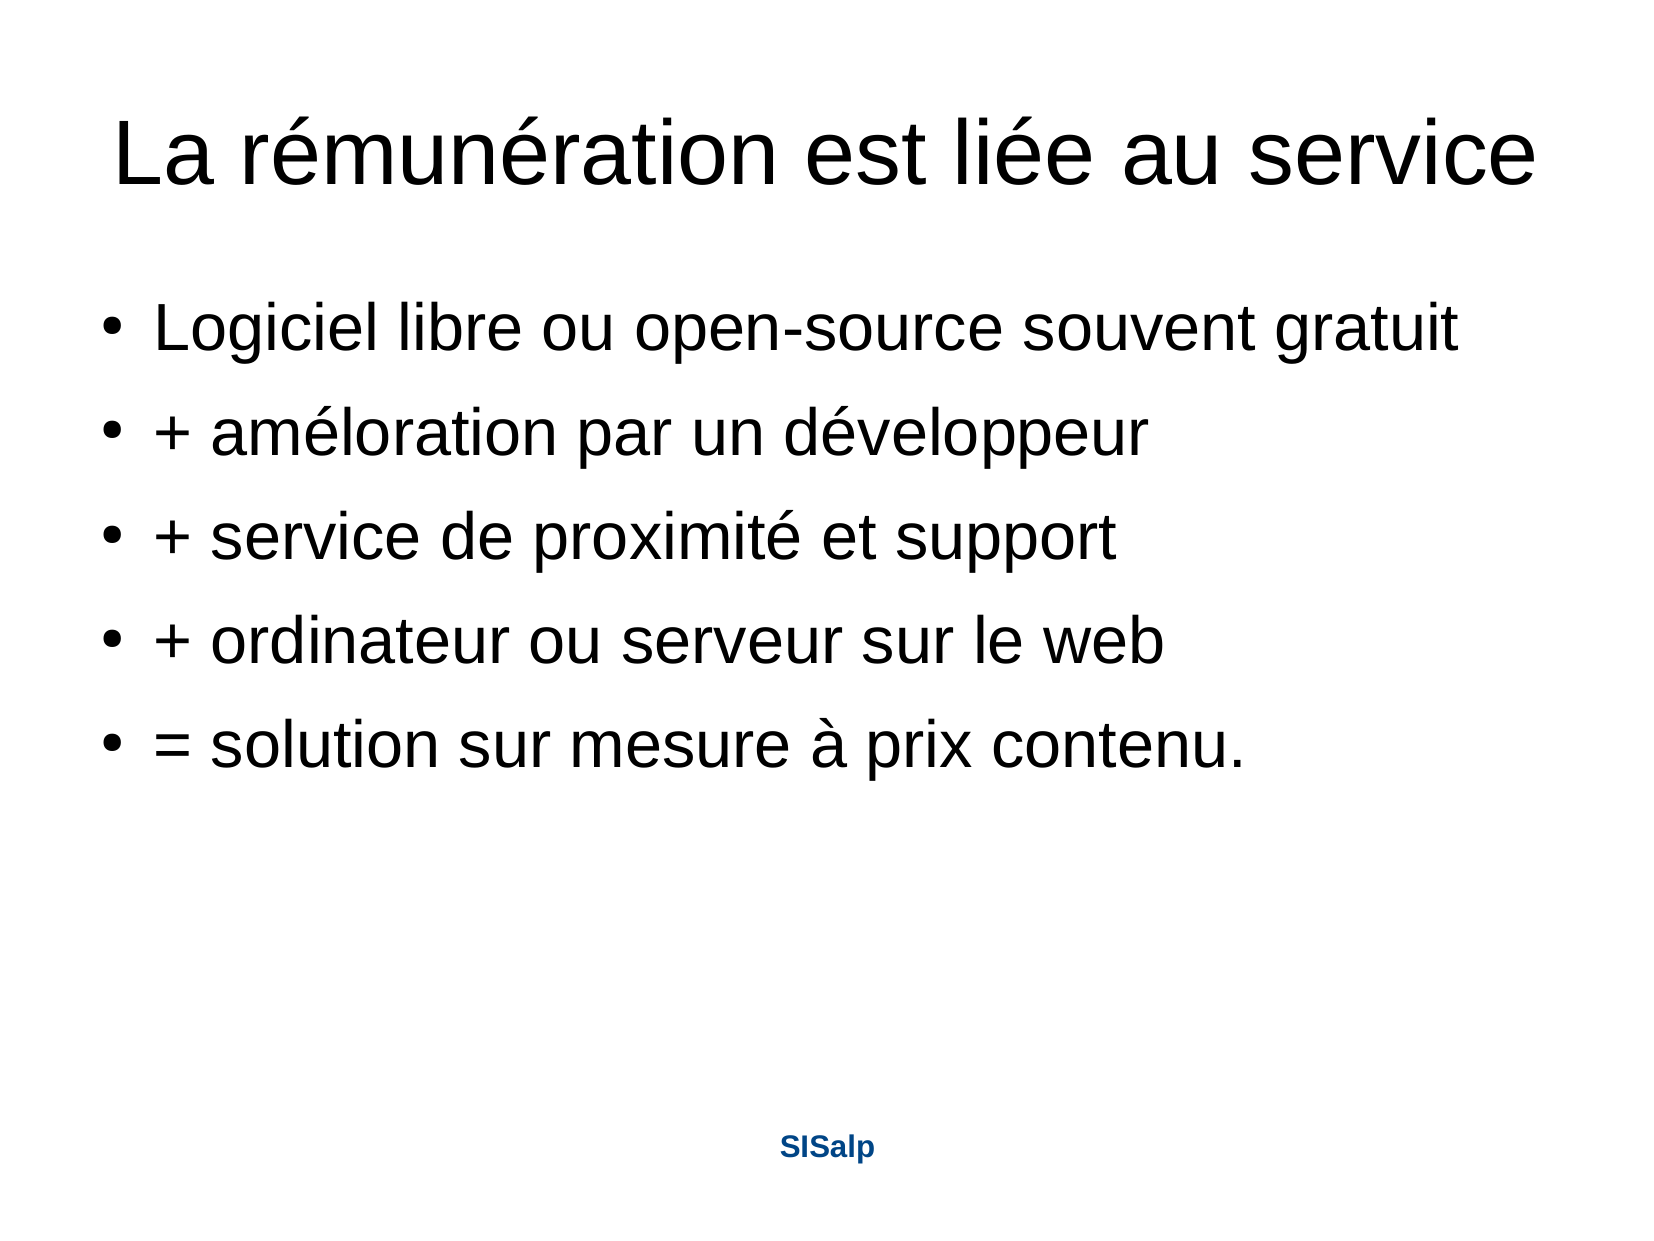

# La rémunération est liée au service
Logiciel libre ou open-source souvent gratuit
+ améloration par un développeur
+ service de proximité et support
+ ordinateur ou serveur sur le web
= solution sur mesure à prix contenu.